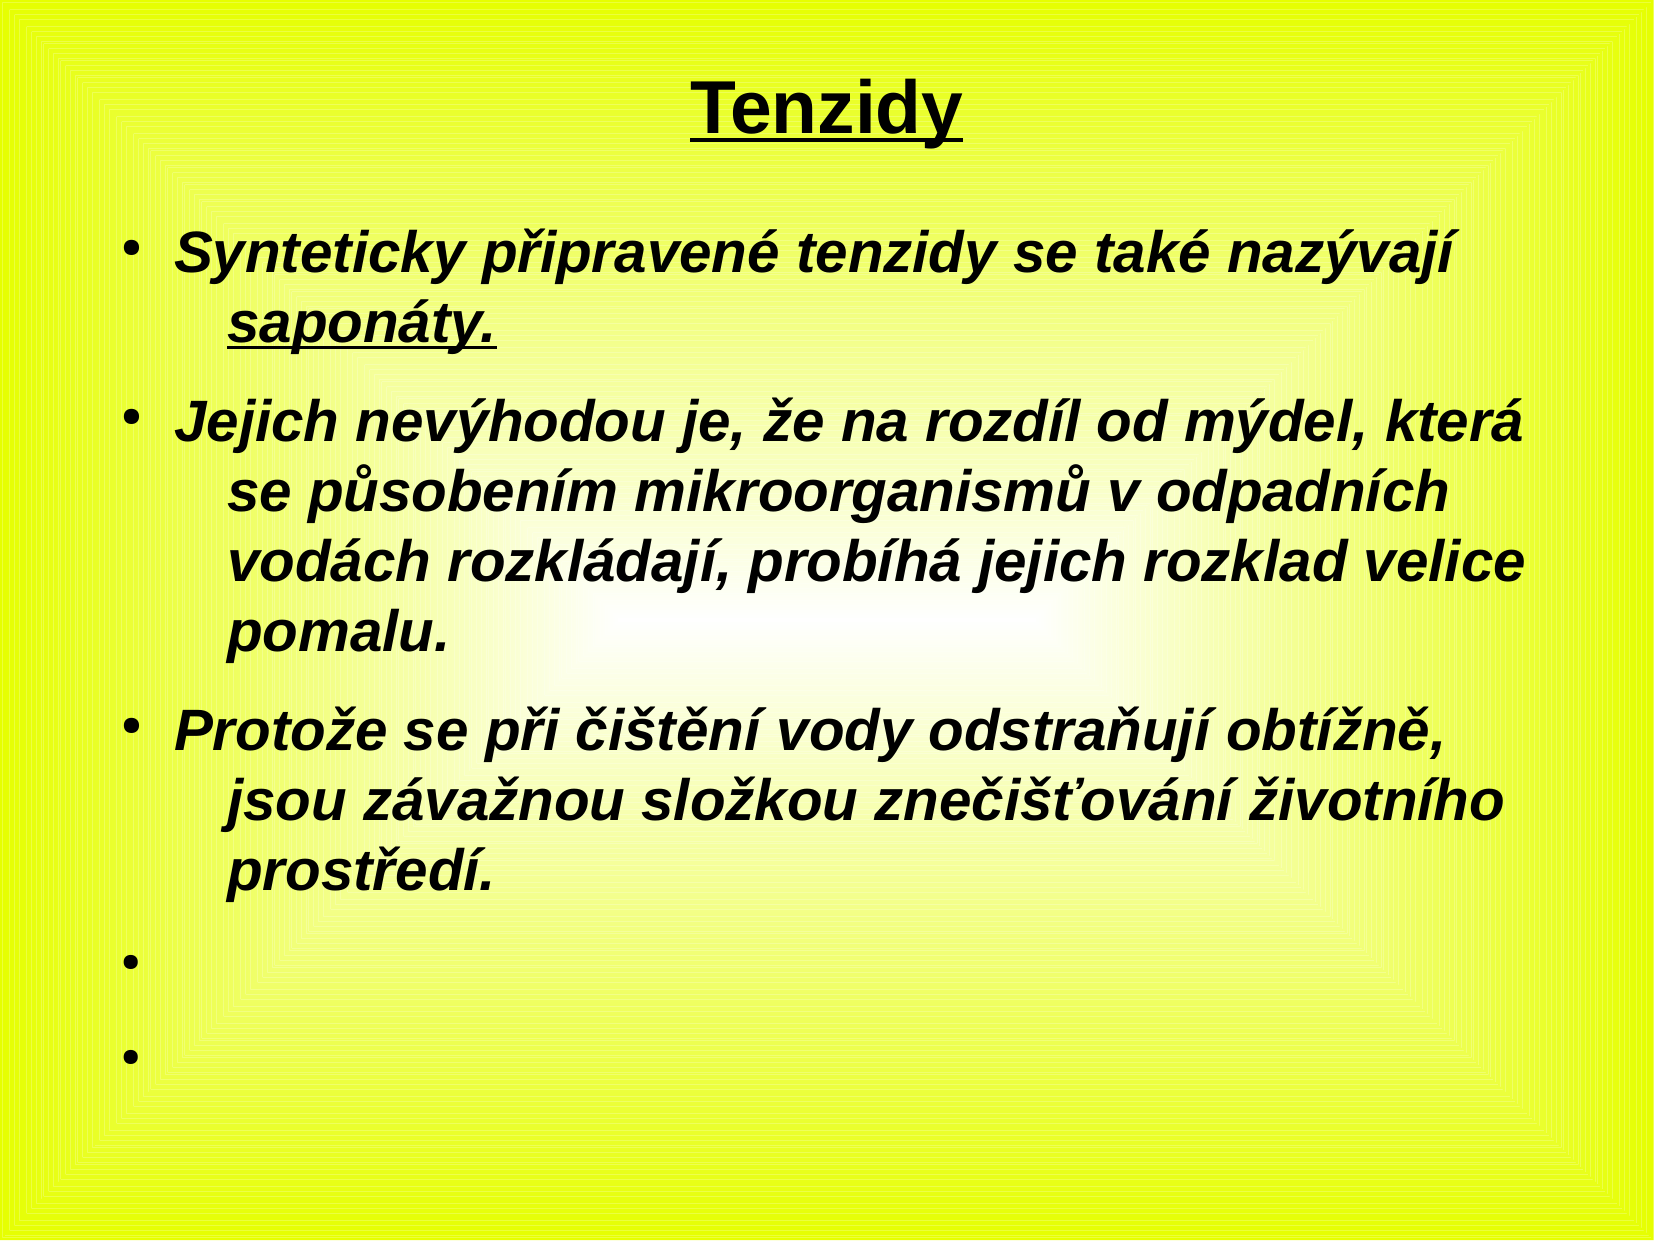

# Tenzidy
Synteticky připravené tenzidy se také nazývají saponáty.
Jejich nevýhodou je, že na rozdíl od mýdel, která se působením mikroorganismů v odpadních vodách rozkládají, probíhá jejich rozklad velice pomalu.
Protože se při čištění vody odstraňují obtížně, jsou závažnou složkou znečišťování životního prostředí.